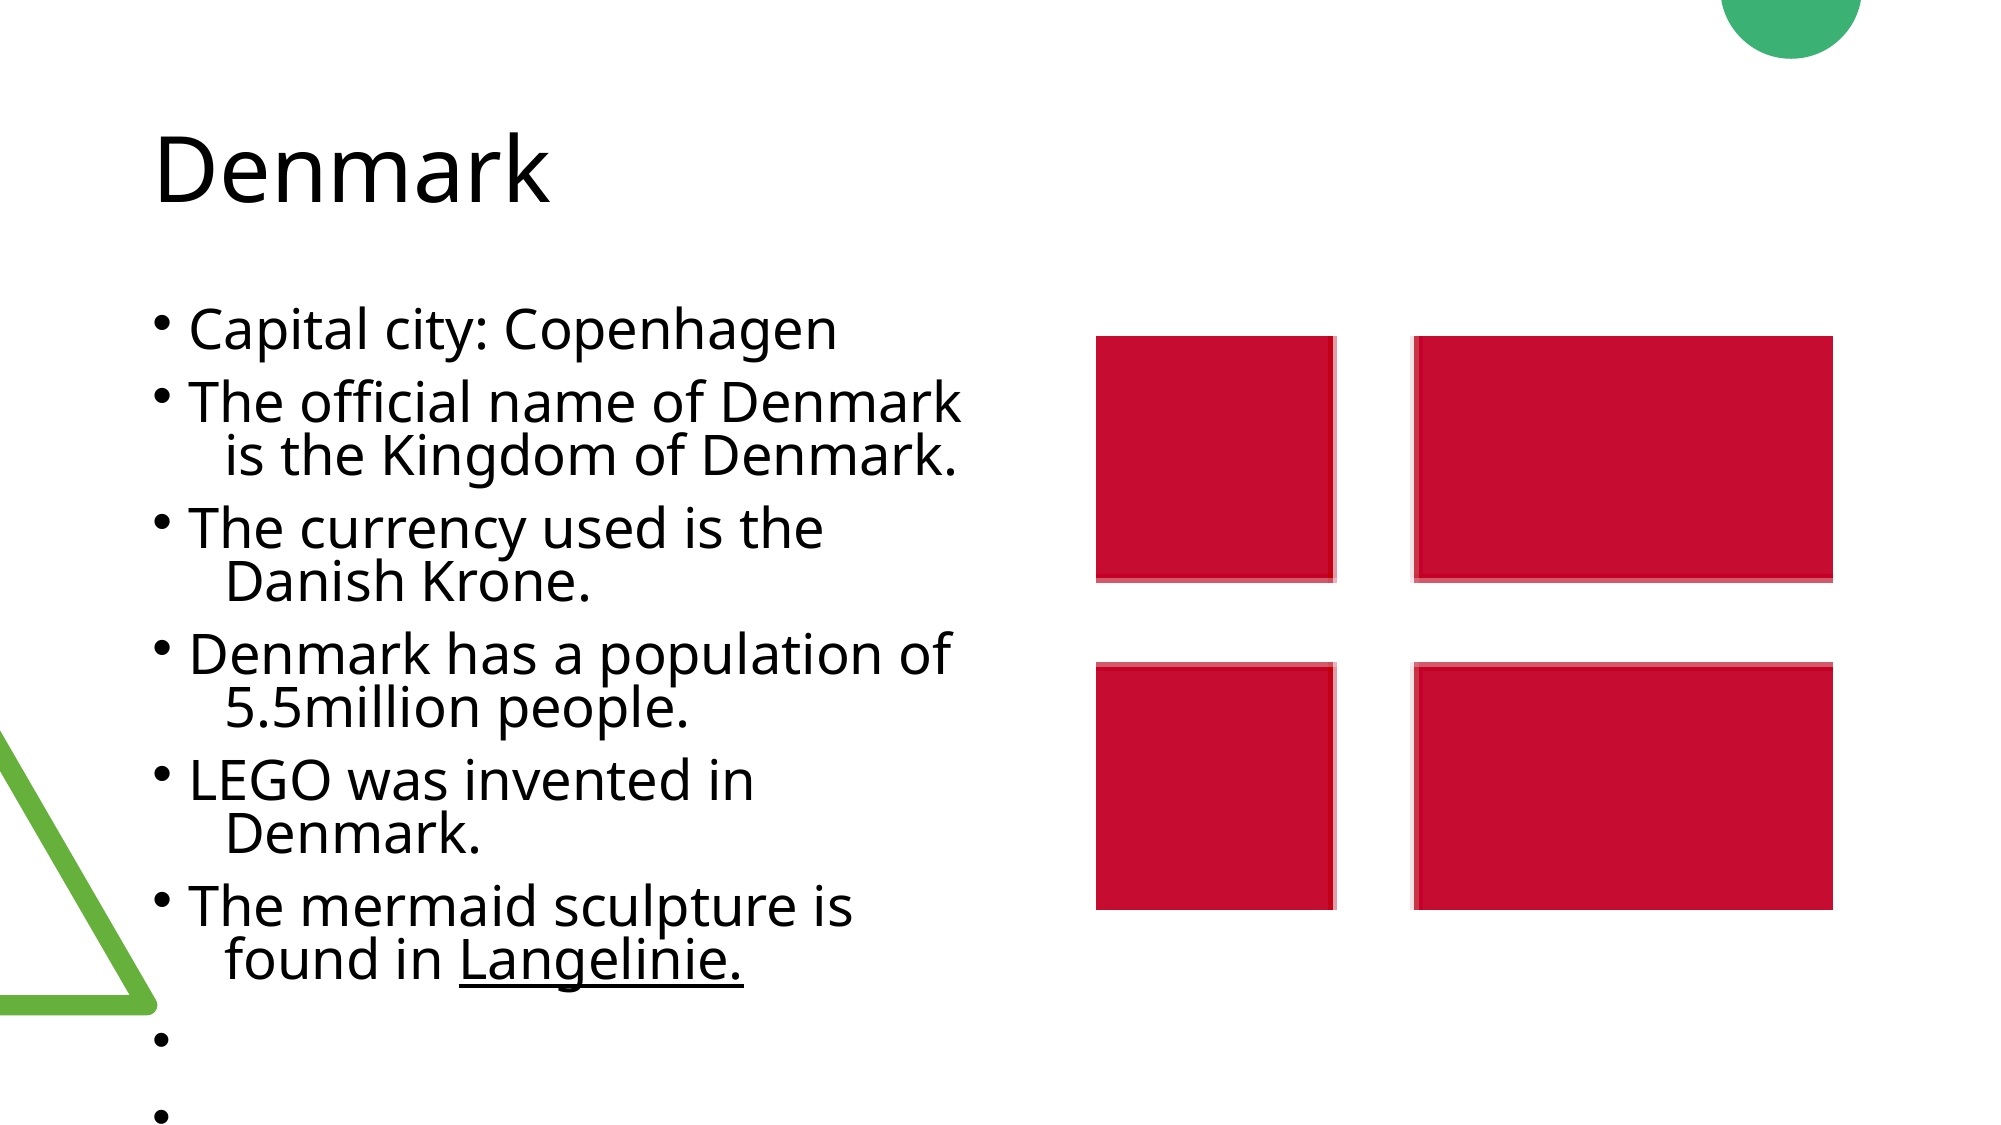

# Denmark
Capital city: Copenhagen
The official name of Denmark is the Kingdom of Denmark.
The currency used is the Danish Krone.
Denmark has a population of 5.5million people.
LEGO was invented in Denmark.
The mermaid sculpture is found in Langelinie.